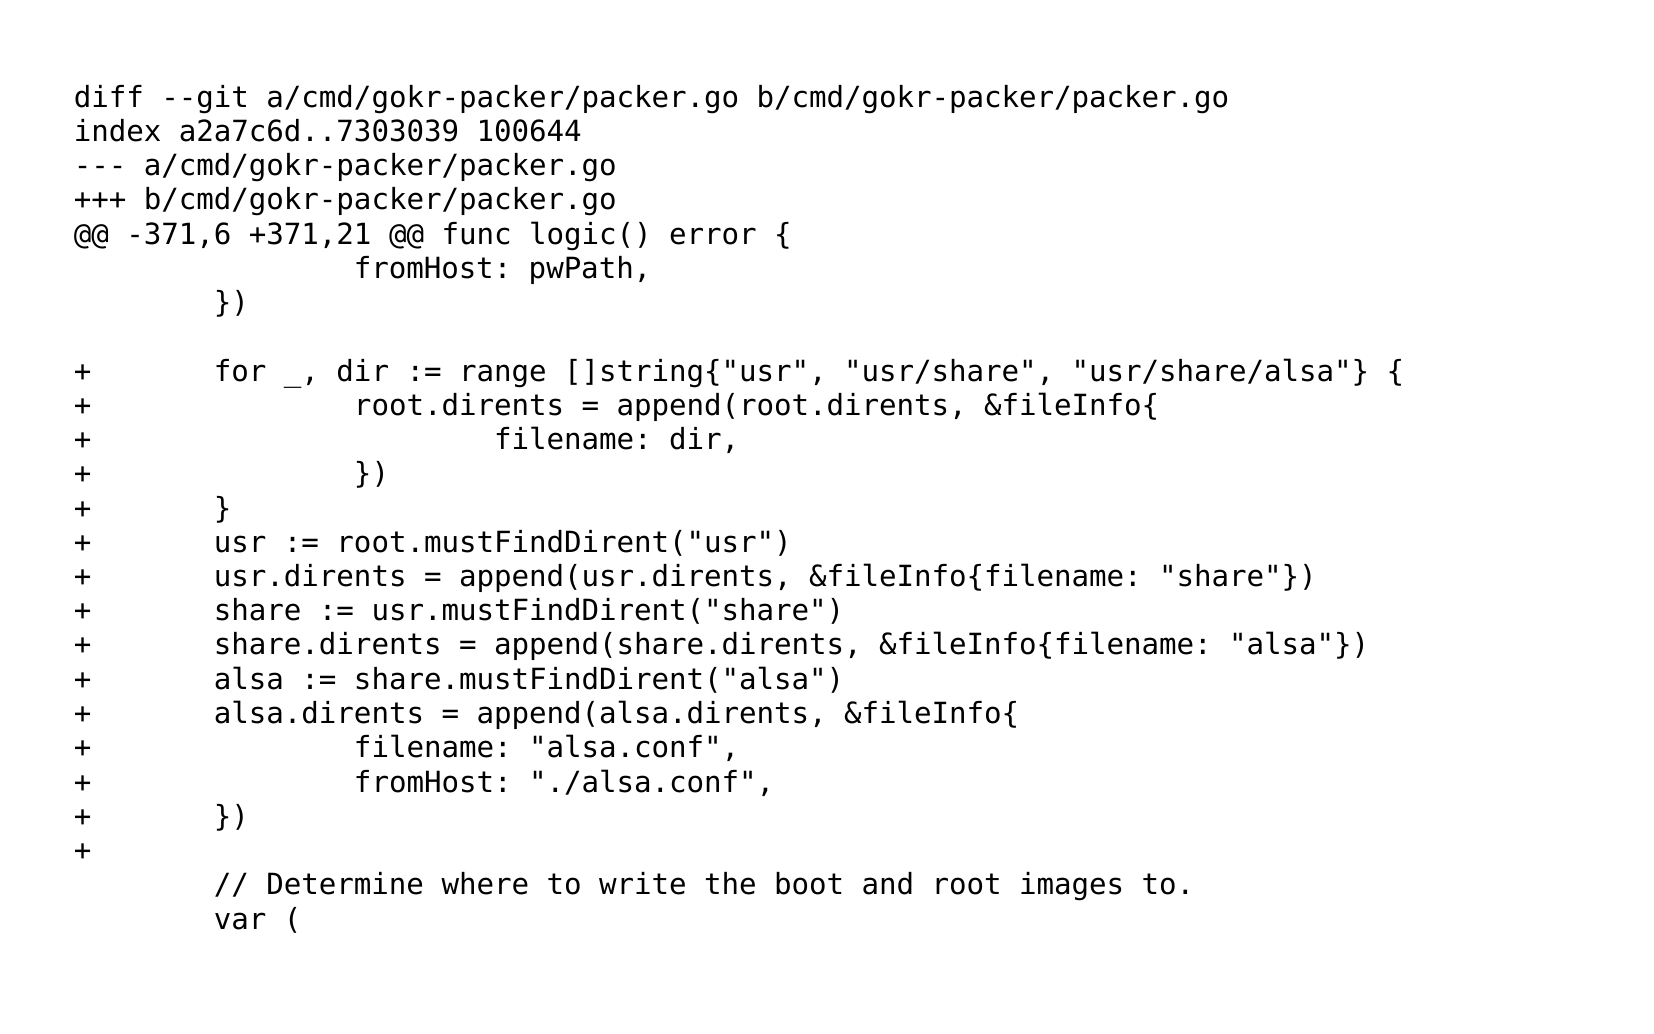

# diff --git a/cmd/gokr-packer/packer.go b/cmd/gokr-packer/packer.go
index a2a7c6d..7303039 100644
--- a/cmd/gokr-packer/packer.go
+++ b/cmd/gokr-packer/packer.go
@@ -371,6 +371,21 @@ func logic() error {
 fromHost: pwPath,
 })
+ for _, dir := range []string{"usr", "usr/share", "usr/share/alsa"} {
+ root.dirents = append(root.dirents, &fileInfo{
+ filename: dir,
+ })
+ }
+ usr := root.mustFindDirent("usr")
+ usr.dirents = append(usr.dirents, &fileInfo{filename: "share"})
+ share := usr.mustFindDirent("share")
+ share.dirents = append(share.dirents, &fileInfo{filename: "alsa"})
+ alsa := share.mustFindDirent("alsa")
+ alsa.dirents = append(alsa.dirents, &fileInfo{
+ filename: "alsa.conf",
+ fromHost: "./alsa.conf",
+ })
+
 // Determine where to write the boot and root images to.
 var (